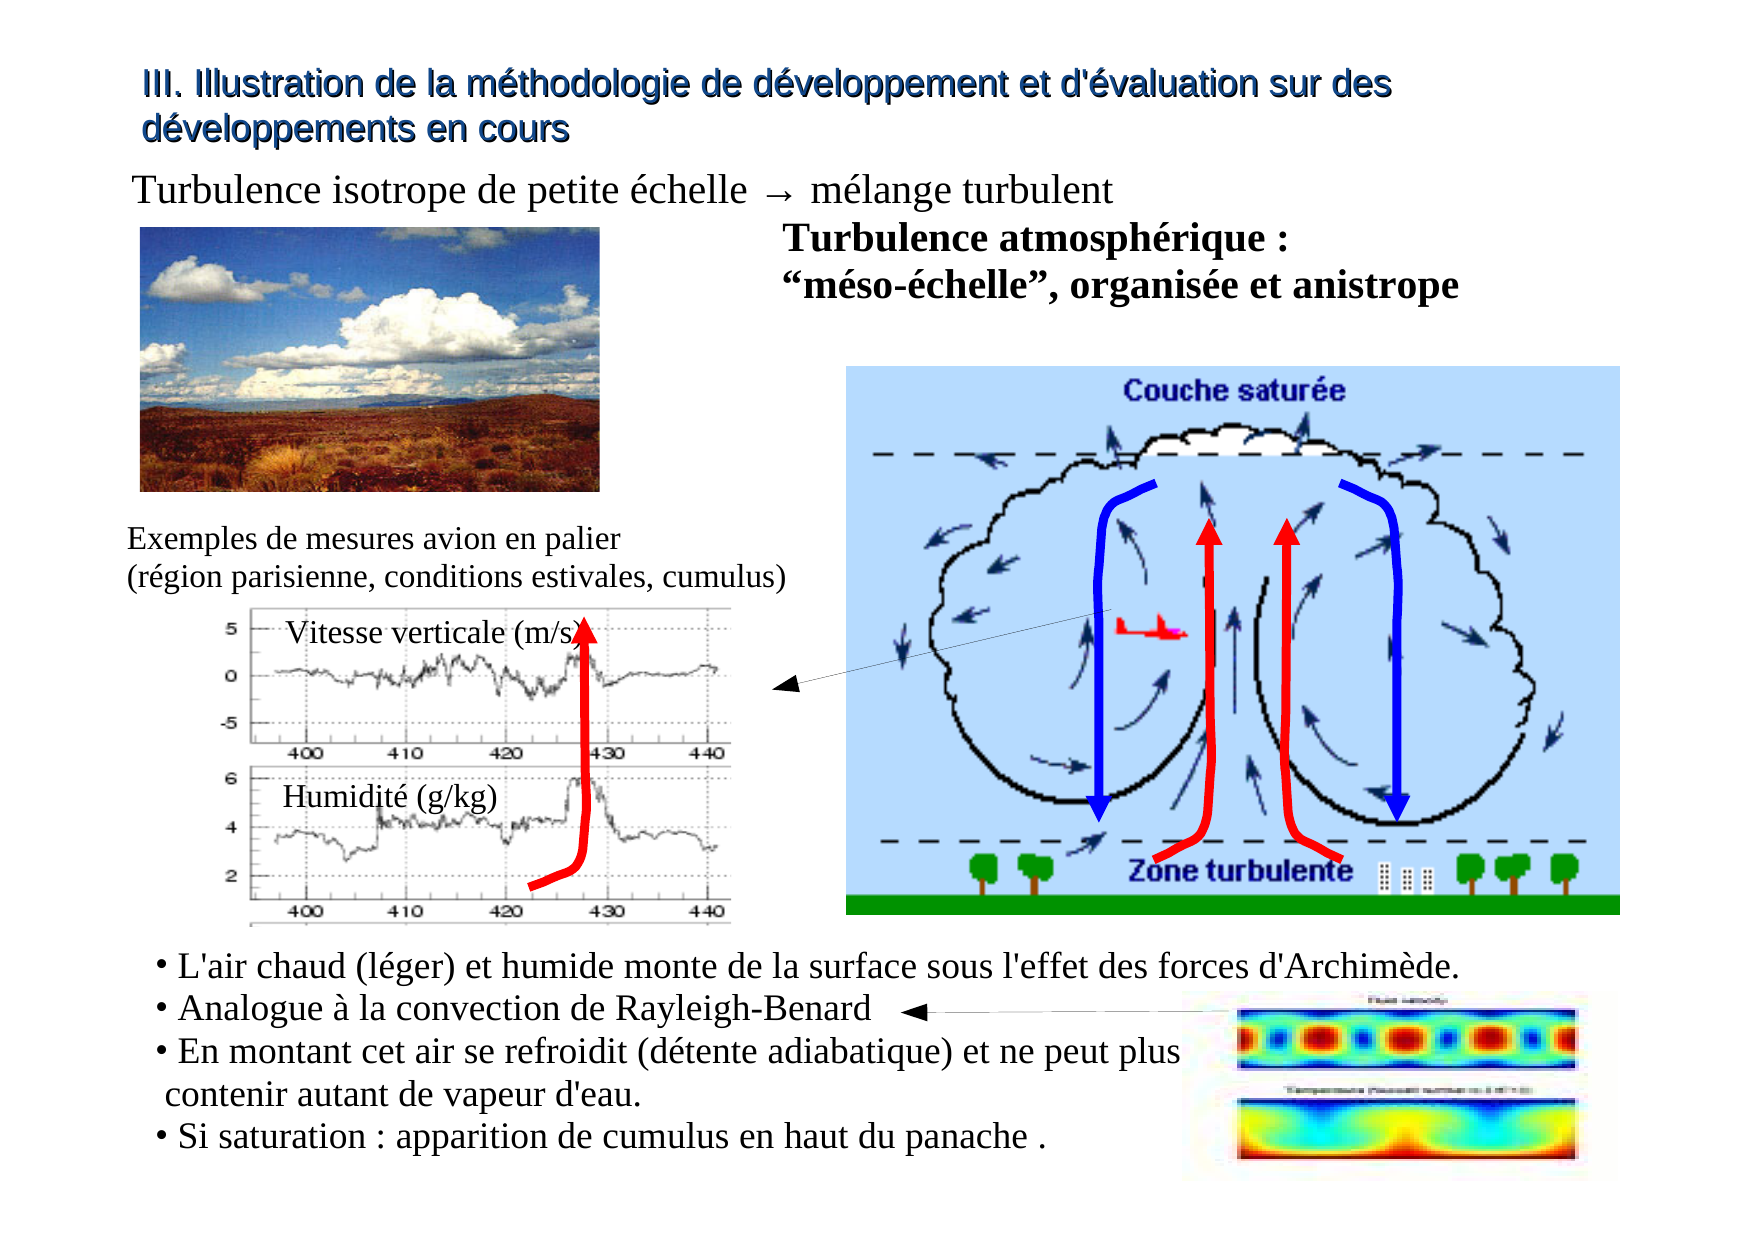

III. Illustration de la méthodologie de développement et d'évaluation sur des développements en cours
Turbulence isotrope de petite échelle → mélange turbulent‏
 Turbulence atmosphérique :
 “méso-échelle”, organisée et anistrope
Exemples de mesures avion en palier
(région parisienne, conditions estivales, cumulus)‏
Vitesse verticale (m/s)‏
Humidité (g/kg)‏
 L'air chaud (léger) et humide monte de la surface sous l'effet des forces d'Archimède.
 Analogue à la convection de Rayleigh-Benard
 En montant cet air se refroidit (détente adiabatique) et ne peut plus
 contenir autant de vapeur d'eau.
 Si saturation : apparition de cumulus en haut du panache .